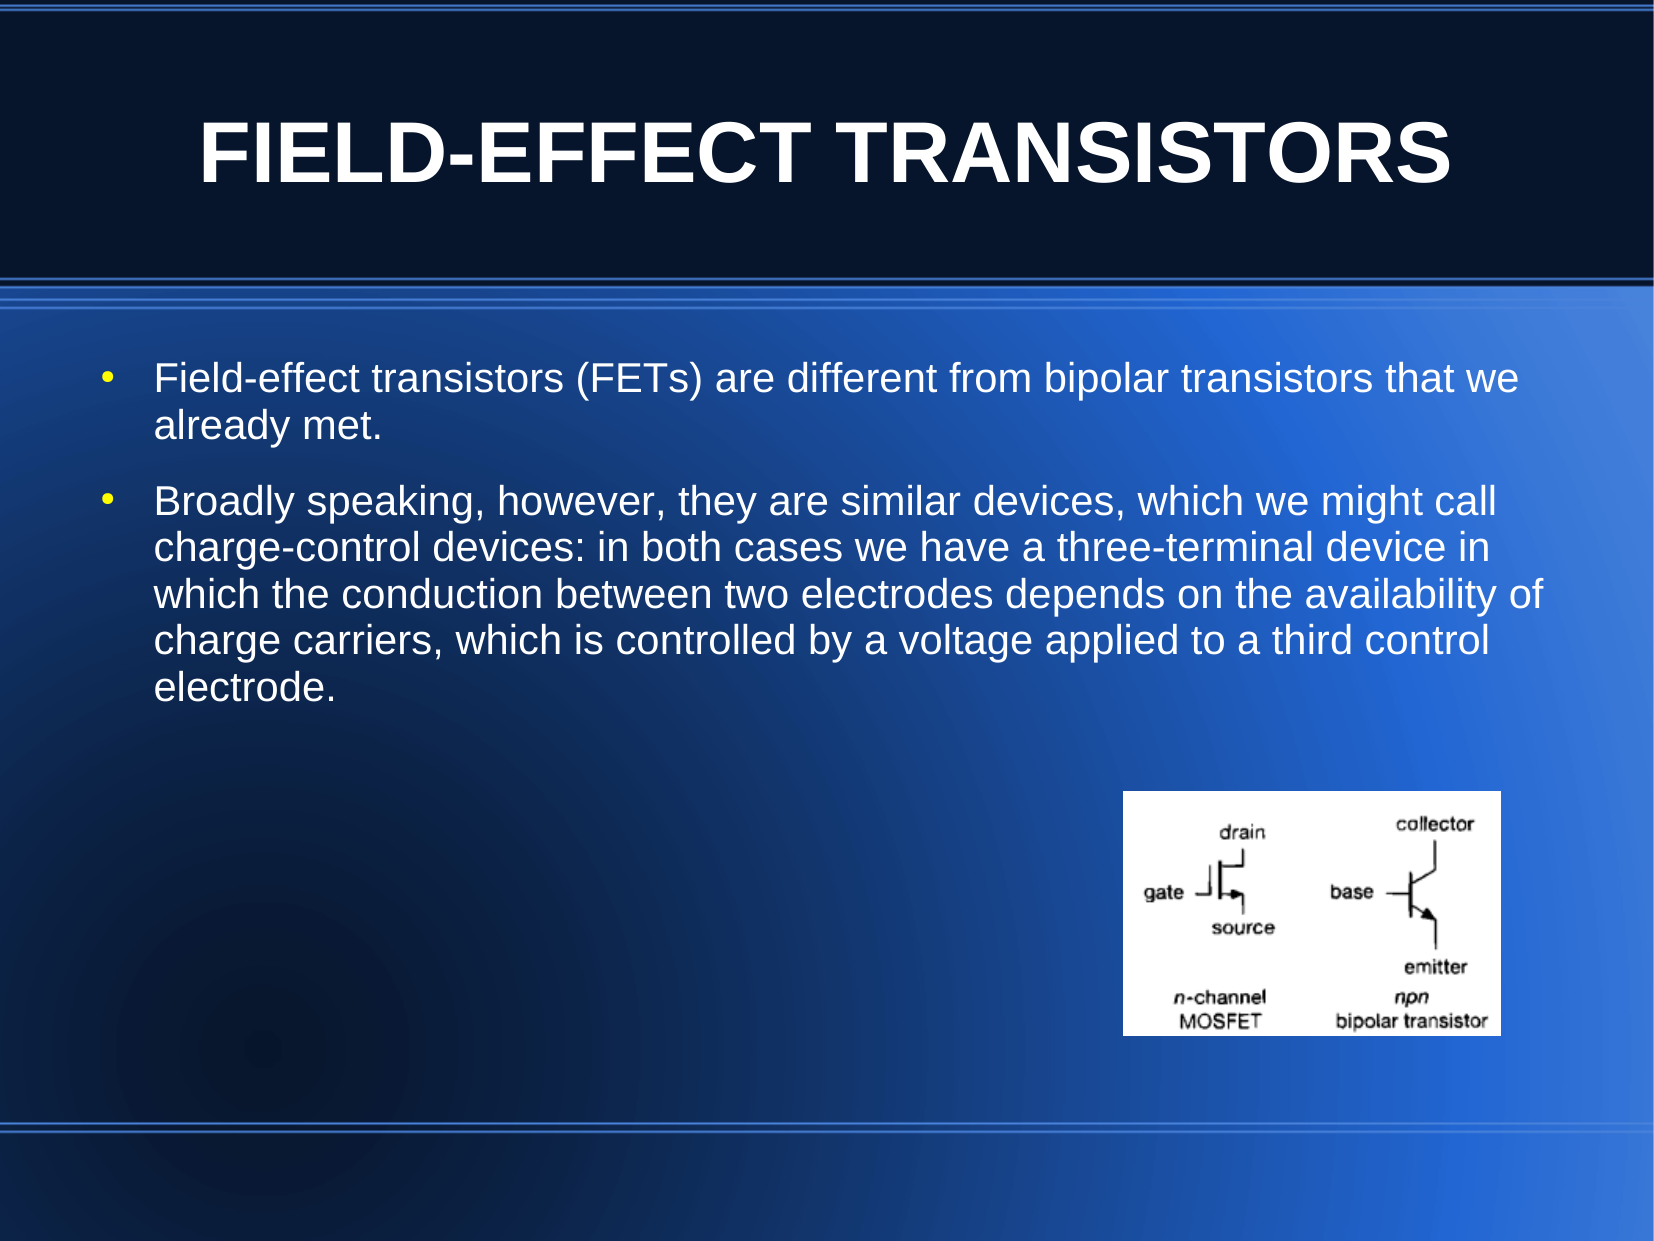

# FIELD-EFFECT TRANSISTORS
Field-effect transistors (FETs) are different from bipolar transistors that we already met.
Broadly speaking, however, they are similar devices, which we might call charge-control devices: in both cases we have a three-terminal device in which the conduction between two electrodes depends on the availability of charge carriers, which is controlled by a voltage applied to a third control electrode.